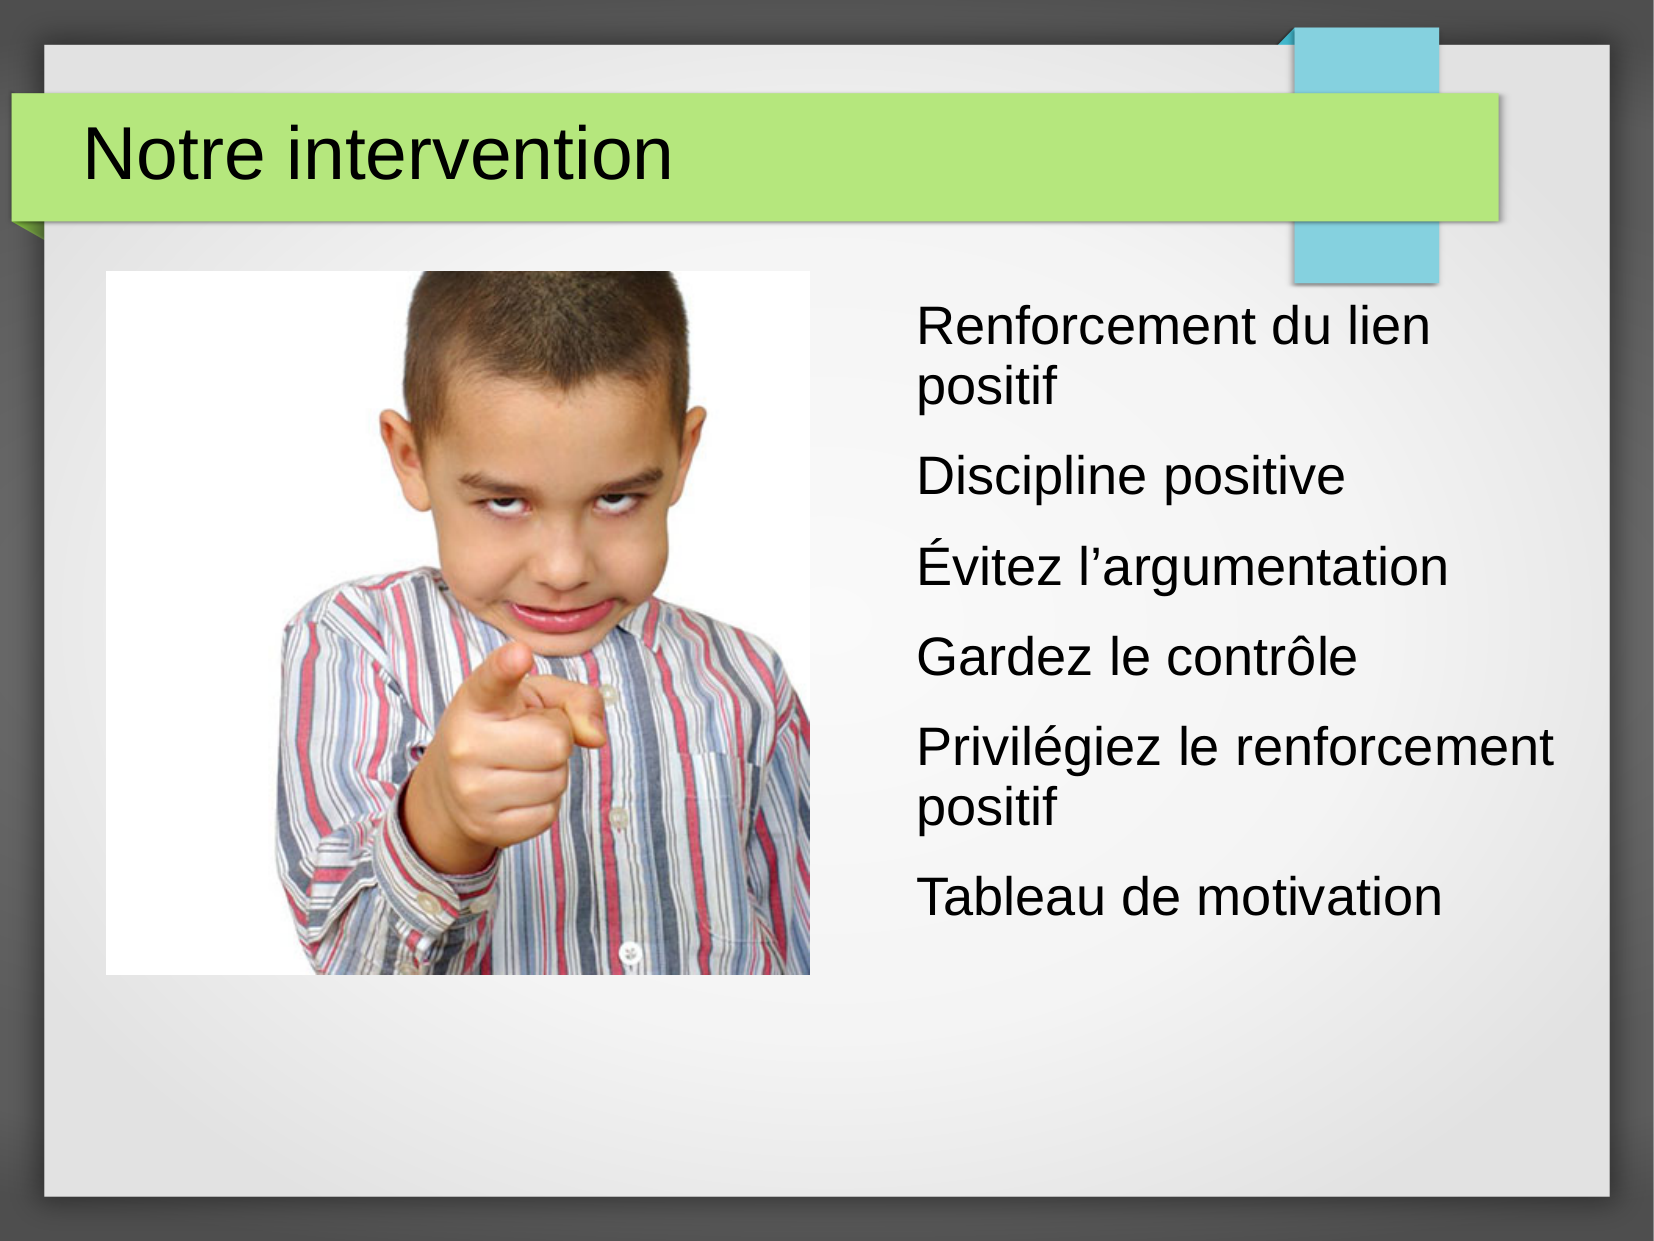

# Notre intervention
Renforcement du lien positif
Discipline positive
Évitez l’argumentation
Gardez le contrôle
Privilégiez le renforcement positif
Tableau de motivation